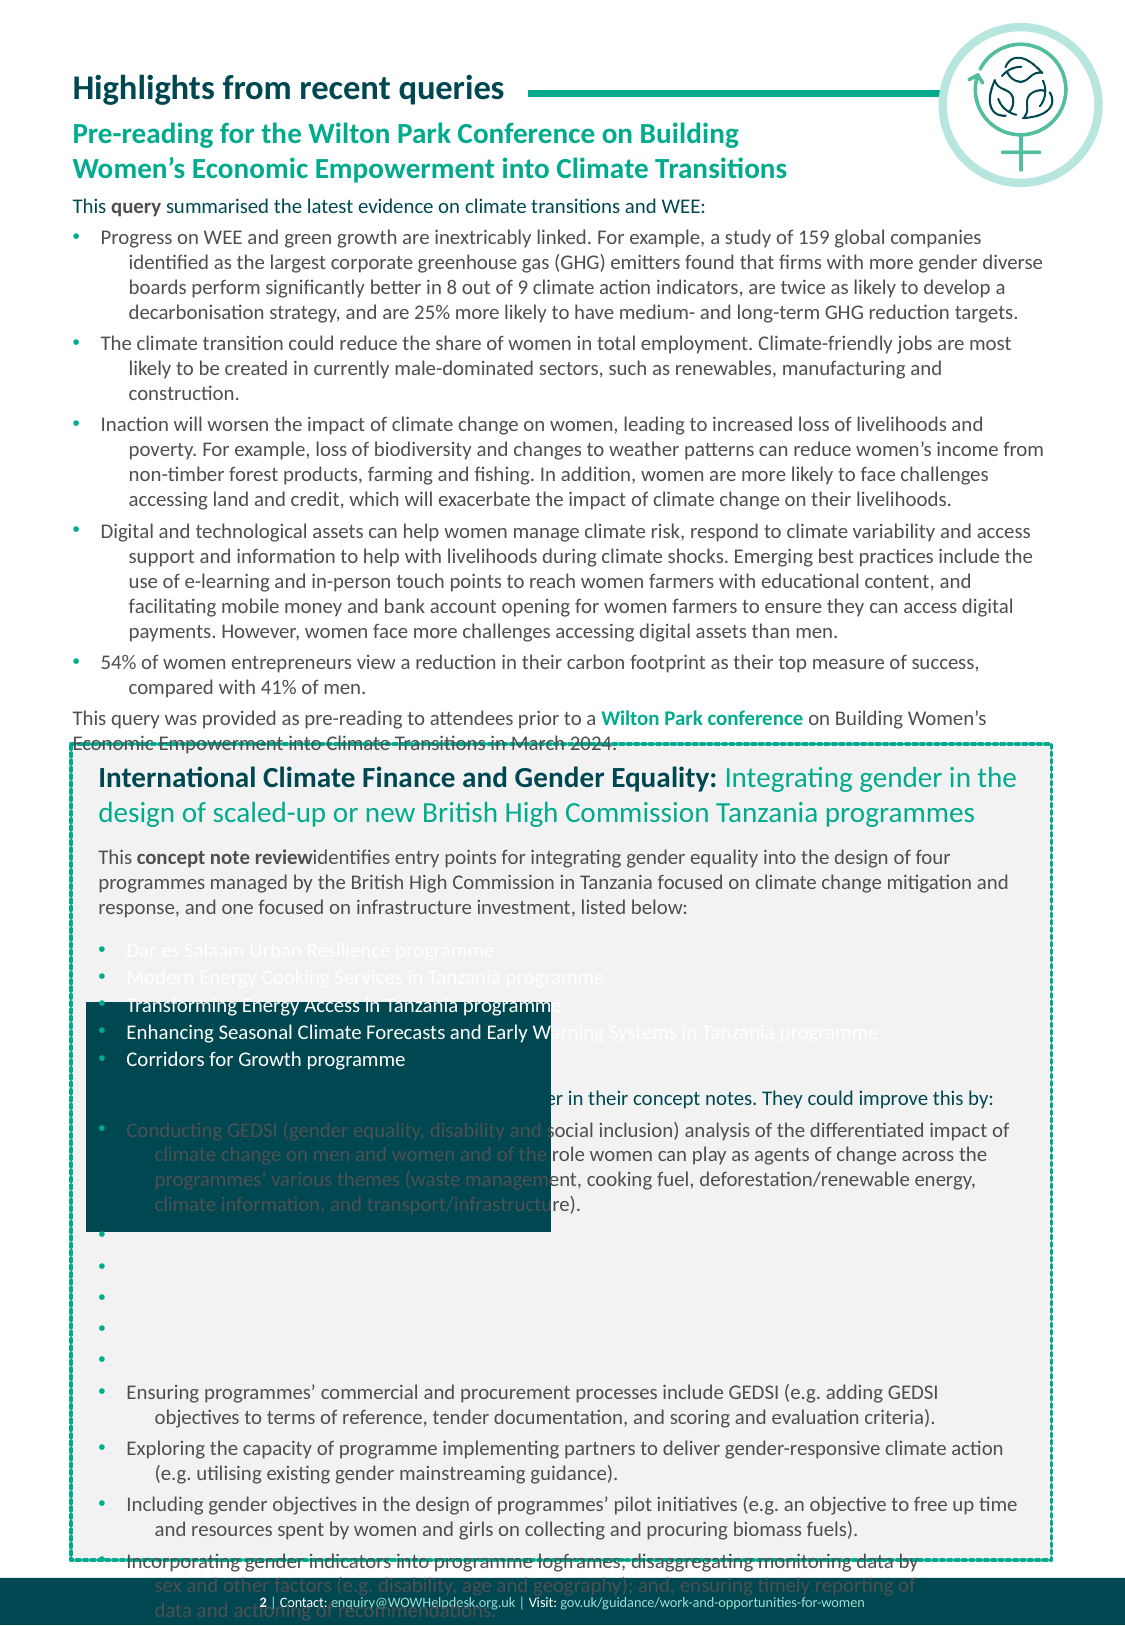

Highlights from recent queries
Pre-reading for the Wilton Park Conference on Building
Women’s Economic Empowerment into Climate Transitions
This query summarised the latest evidence on climate transitions and WEE:
Progress on WEE and green growth are inextricably linked. For example, a study of 159 global companies identified as the largest corporate greenhouse gas (GHG) emitters found that firms with more gender diverse boards perform significantly better in 8 out of 9 climate action indicators, are twice as likely to develop a decarbonisation strategy, and are 25% more likely to have medium- and long-term GHG reduction targets.
The climate transition could reduce the share of women in total employment. Climate-friendly jobs are most likely to be created in currently male-dominated sectors, such as renewables, manufacturing and construction.
Inaction will worsen the impact of climate change on women, leading to increased loss of livelihoods and poverty. For example, loss of biodiversity and changes to weather patterns can reduce women’s income from non-timber forest products, farming and fishing. In addition, women are more likely to face challenges accessing land and credit, which will exacerbate the impact of climate change on their livelihoods.
Digital and technological assets can help women manage climate risk, respond to climate variability and access support and information to help with livelihoods during climate shocks. Emerging best practices include the use of e-learning and in-person touch points to reach women farmers with educational content, and facilitating mobile money and bank account opening for women farmers to ensure they can access digital payments. However, women face more challenges accessing digital assets than men.
54% of women entrepreneurs view a reduction in their carbon footprint as their top measure of success, compared with 41% of men.
This query was provided as pre-reading to attendees prior to a Wilton Park conference on Building Women’s Economic Empowerment into Climate Transitions in March 2024.
Read the full version of this report here: http://vit.ly/2LxpDWs
International Climate Finance and Gender Equality: Integrating gender in the design of scaled-up or new British High Commission Tanzania programmes
This concept note reviewidentifies entry points for integrating gender equality into the design of four programmes managed by the British High Commission in Tanzania focused on climate change mitigation and response, and one focused on infrastructure investment, listed below:
Dar es Salaam Urban Resilience programme
Modern Energy Cooking Services in Tanzania programme
Transforming Energy Access in Tanzania programme
Enhancing Seasonal Climate Forecasts and Early Warning Systems in Tanzania programme
Corridors for Growth programme
None of these programmes explicitly integrated gender in their concept notes. They could improve this by:
Conducting GEDSI (gender equality, disability and social inclusion) analysis of the differentiated impact of climate change on men and women and of the role women can play as agents of change across the programmes’ various themes (waste management, cooking fuel, deforestation/renewable energy, climate information, and transport/infrastructure).
Ensuring programmes’ commercial and procurement processes include GEDSI (e.g. adding GEDSI objectives to terms of reference, tender documentation, and scoring and evaluation criteria).
Exploring the capacity of programme implementing partners to deliver gender-responsive climate action (e.g. utilising existing gender mainstreaming guidance).
Including gender objectives in the design of programmes’ pilot initiatives (e.g. an objective to free up time and resources spent by women and girls on collecting and procuring biomass fuels).
Incorporating gender indicators into programme logframes; disaggregating monitoring data by
sex and other factors (e.g. disability, age and geography); and, ensuring timely reporting of
data and actioning of recommendations.
The query also found that integrating GEDSI into the British High Commission’s Climate and Environment Strategy could be used to drive increased ambition across these programmes. This would set the standard for other programmes and could support the capacity building of implementing partners, as well as increase coherence in the implementation of UK commitments
on gender-responsive international climate finance across programmes.
 | Contact: enquiry@WOWHelpdesk.org.uk | Visit: gov.uk/guidance/work-and-opportunities-for-women